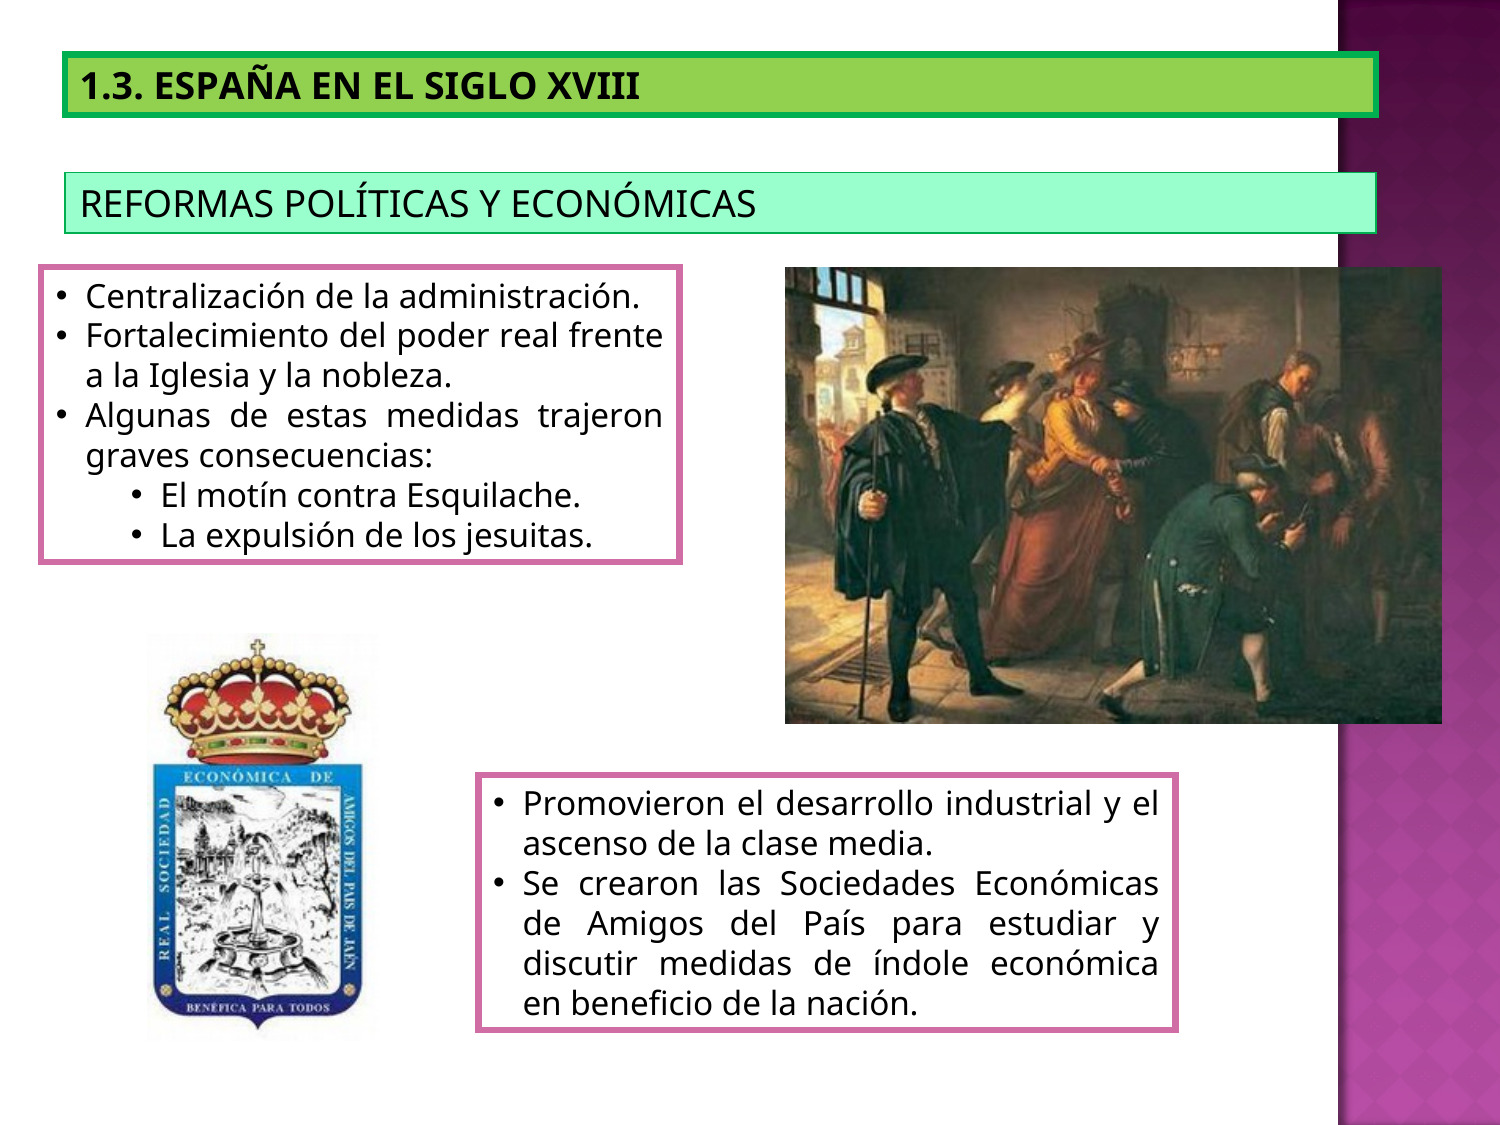

1.3. ESPAÑA EN EL SIGLO XVIII
REFORMAS POLÍTICAS Y ECONÓMICAS
Centralización de la administración.
Fortalecimiento del poder real frente a la Iglesia y la nobleza.
Algunas de estas medidas trajeron graves consecuencias:
El motín contra Esquilache.
La expulsión de los jesuitas.
Promovieron el desarrollo industrial y el ascenso de la clase media.
Se crearon las Sociedades Económicas de Amigos del País para estudiar y discutir medidas de índole económica en beneficio de la nación.